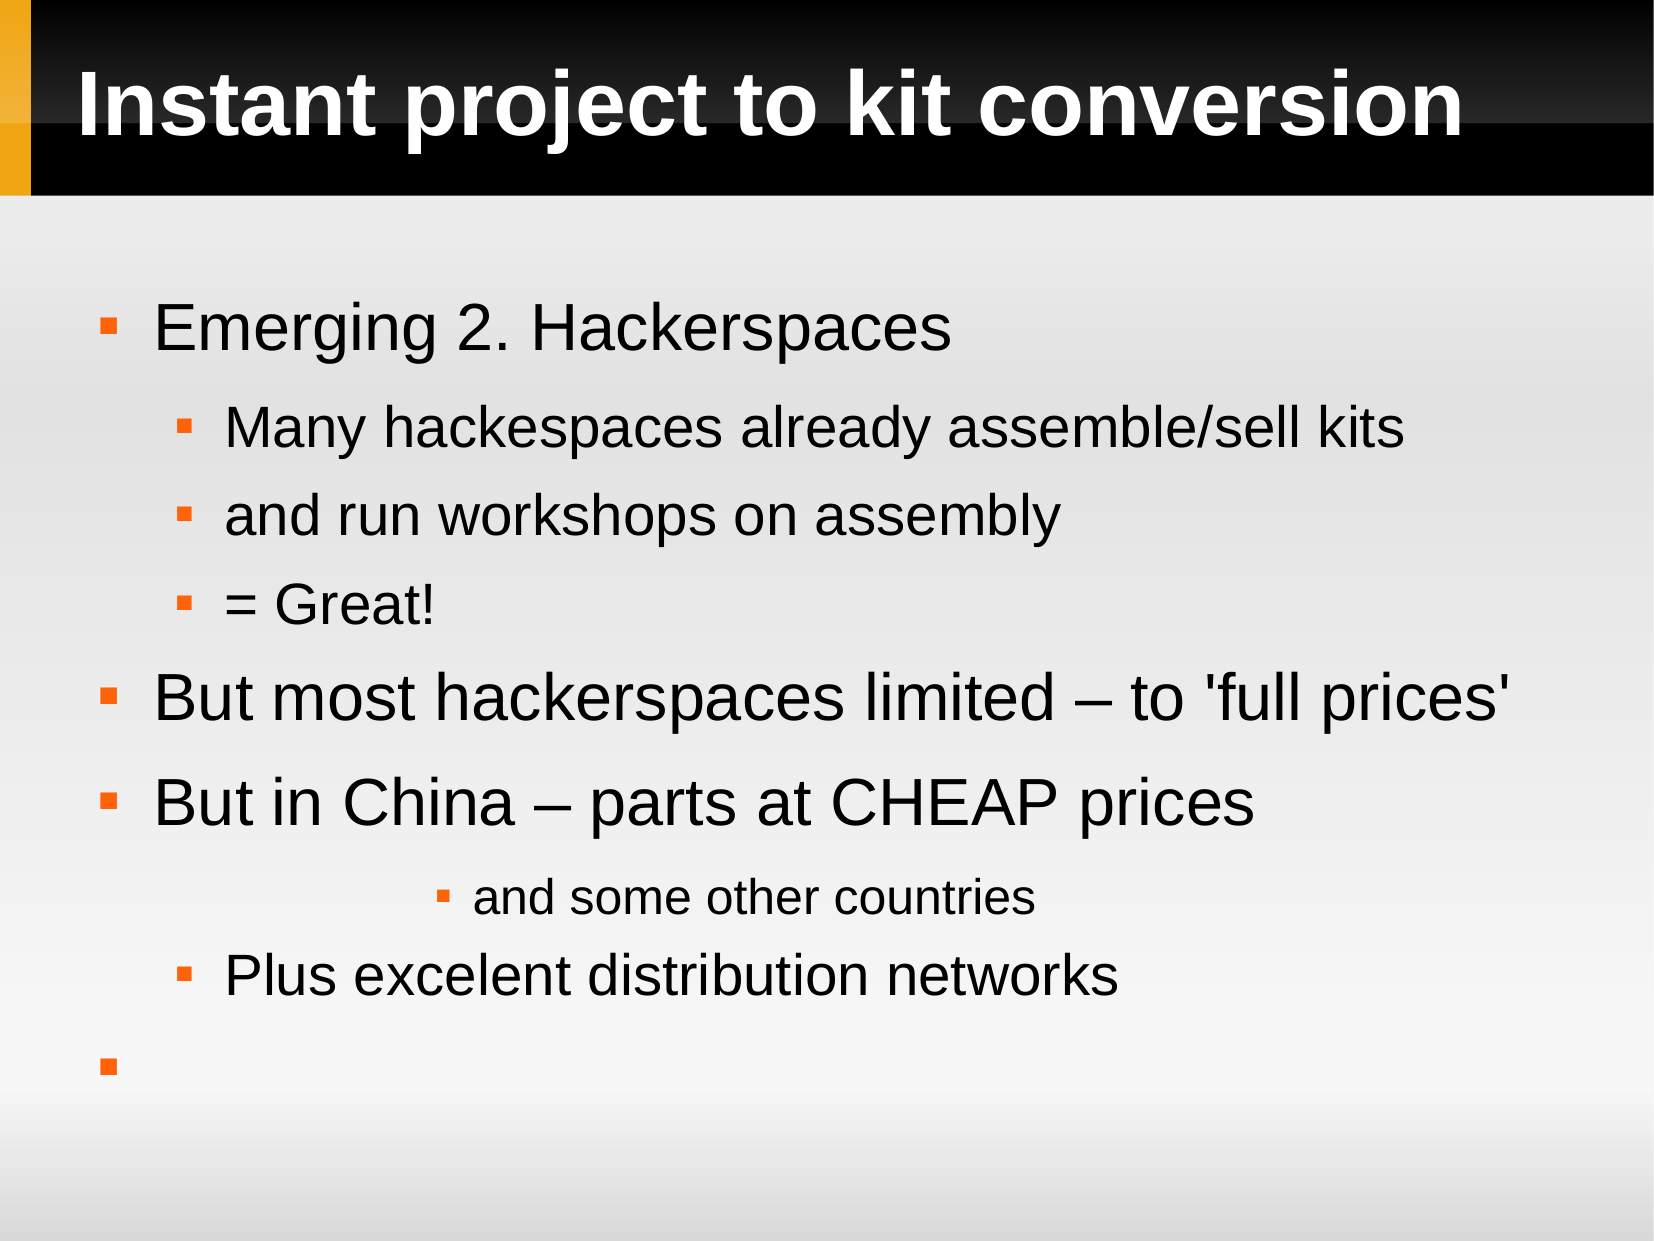

# Instant project to kit conversion
Emerging 2. Hackerspaces
Many hackespaces already assemble/sell kits
and run workshops on assembly
= Great!
But most hackerspaces limited – to 'full prices'
But in China – parts at CHEAP prices
and some other countries
Plus excelent distribution networks